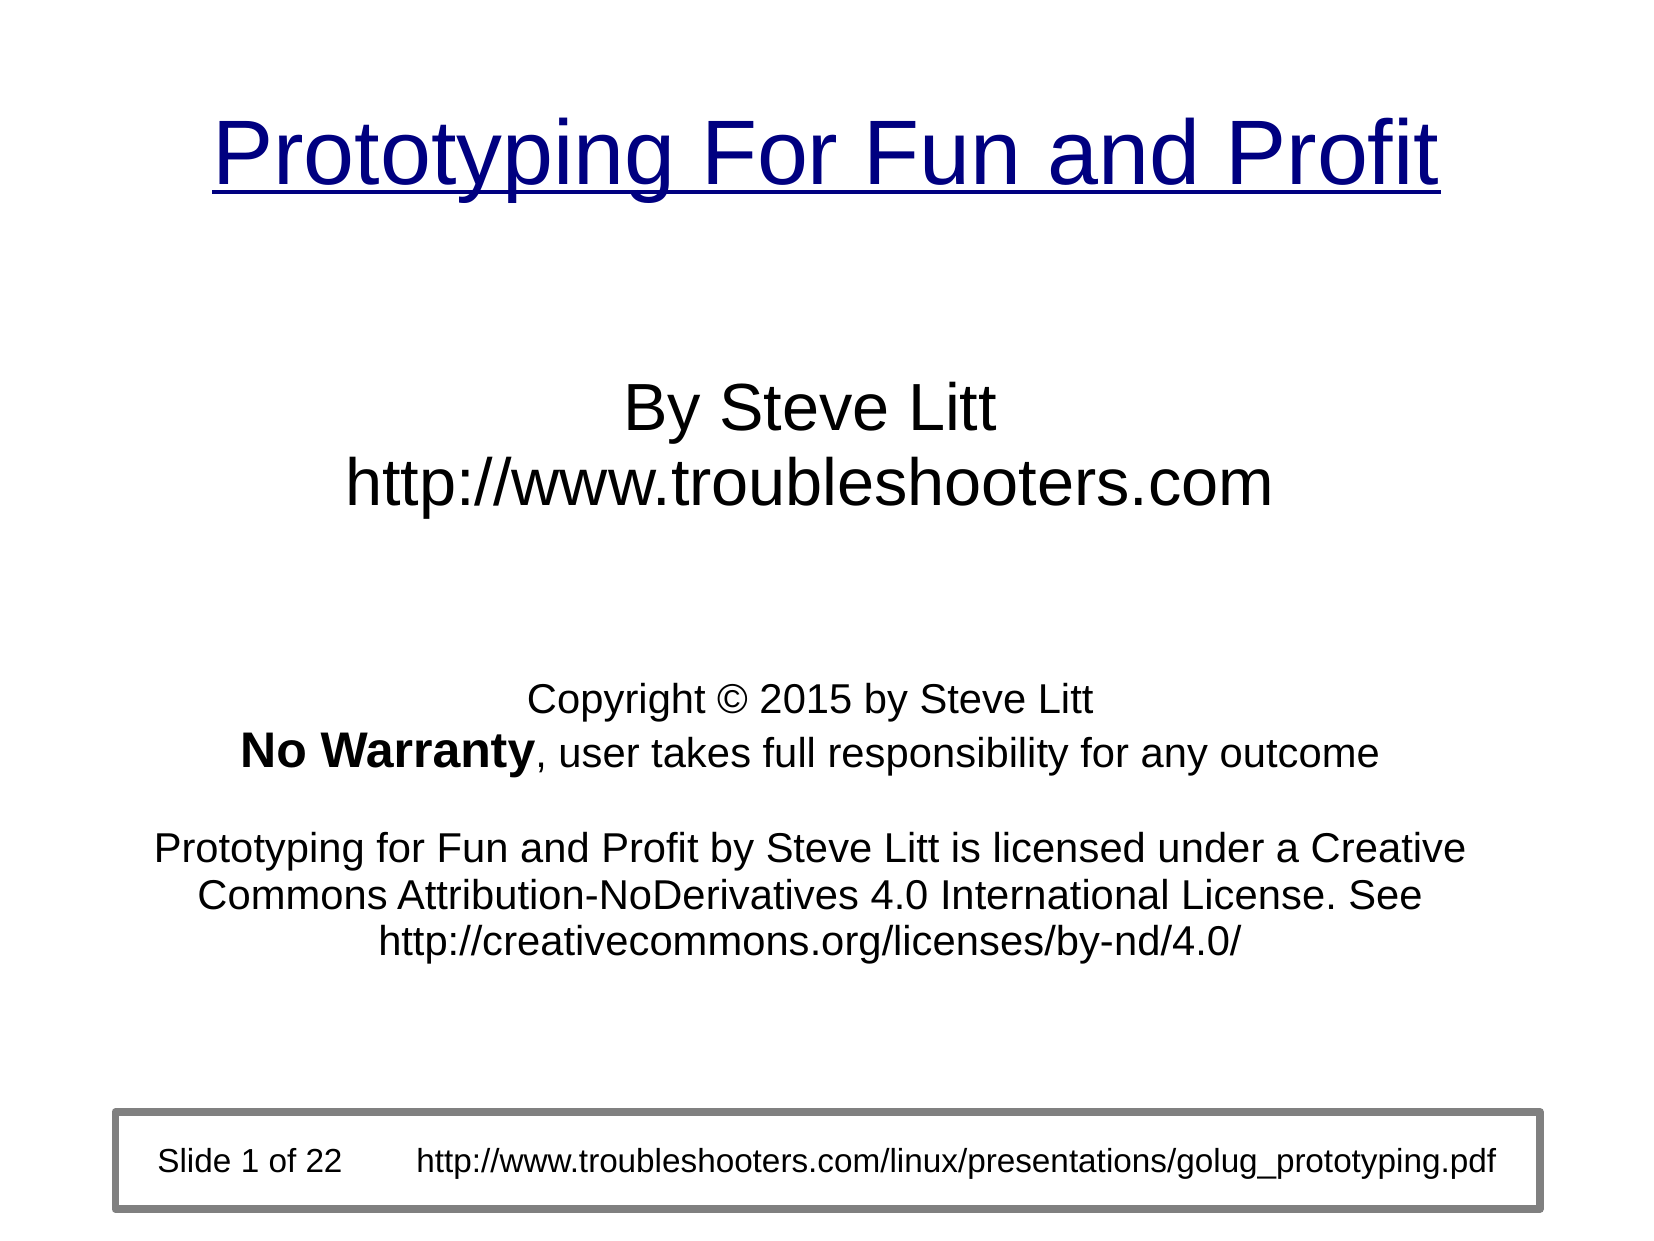

# Prototyping For Fun and Profit
By Steve Litt
http://www.troubleshooters.com
Copyright © 2015 by Steve Litt
No Warranty, user takes full responsibility for any outcome
Prototyping for Fun and Profit by Steve Litt is licensed under a Creative Commons Attribution-NoDerivatives 4.0 International License. See http://creativecommons.org/licenses/by-nd/4.0/
Slide of 22 http://www.troubleshooters.com/linux/presentations/golug_prototyping.pdf